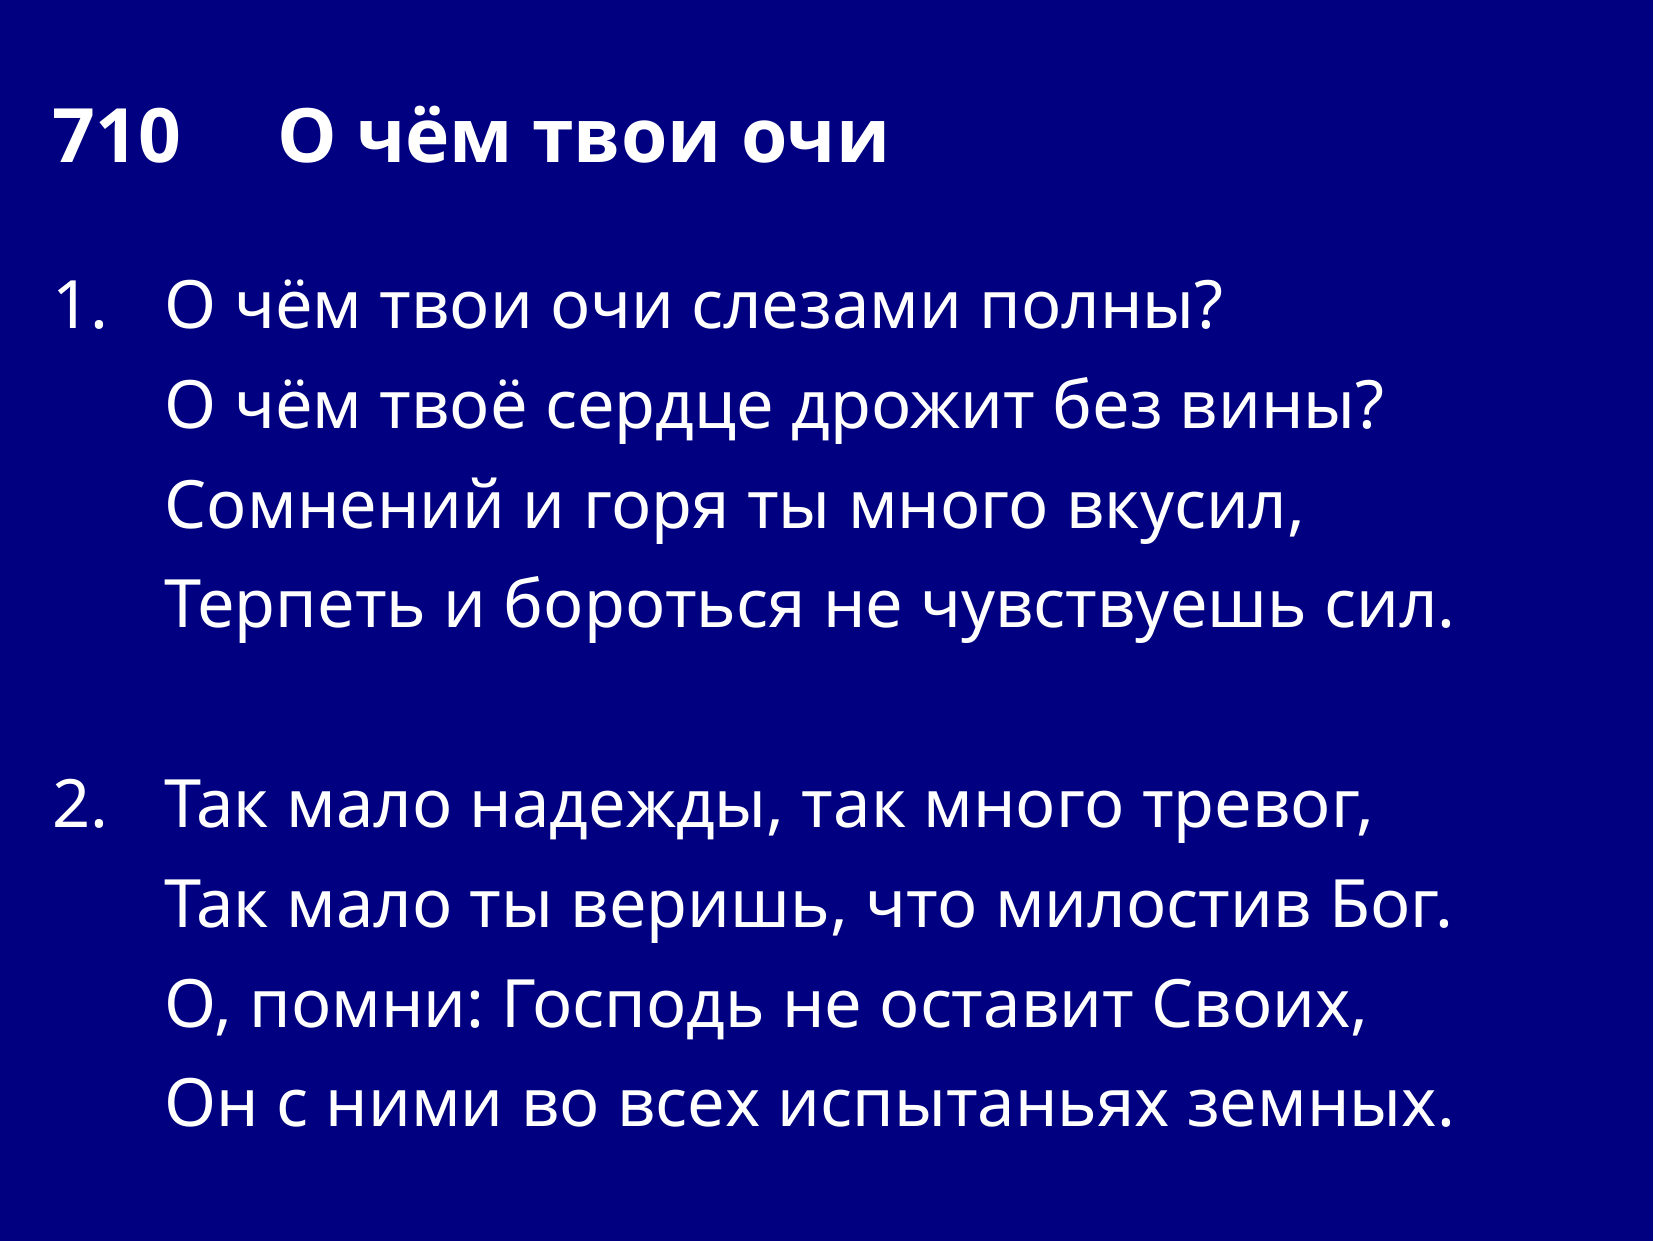

710	О чём твои очи
1.	О чём твои очи слезами полны?
	О чём твоё сердце дрожит без вины?
	Сомнений и горя ты много вкусил,
	Терпеть и бороться не чувствуешь сил.
2.	Так мало надежды, так много тревог,
	Так мало ты веришь, что милостив Бог.
	О, помни: Господь не оставит Своих,
	Он с ними во всех испытаньях земных.